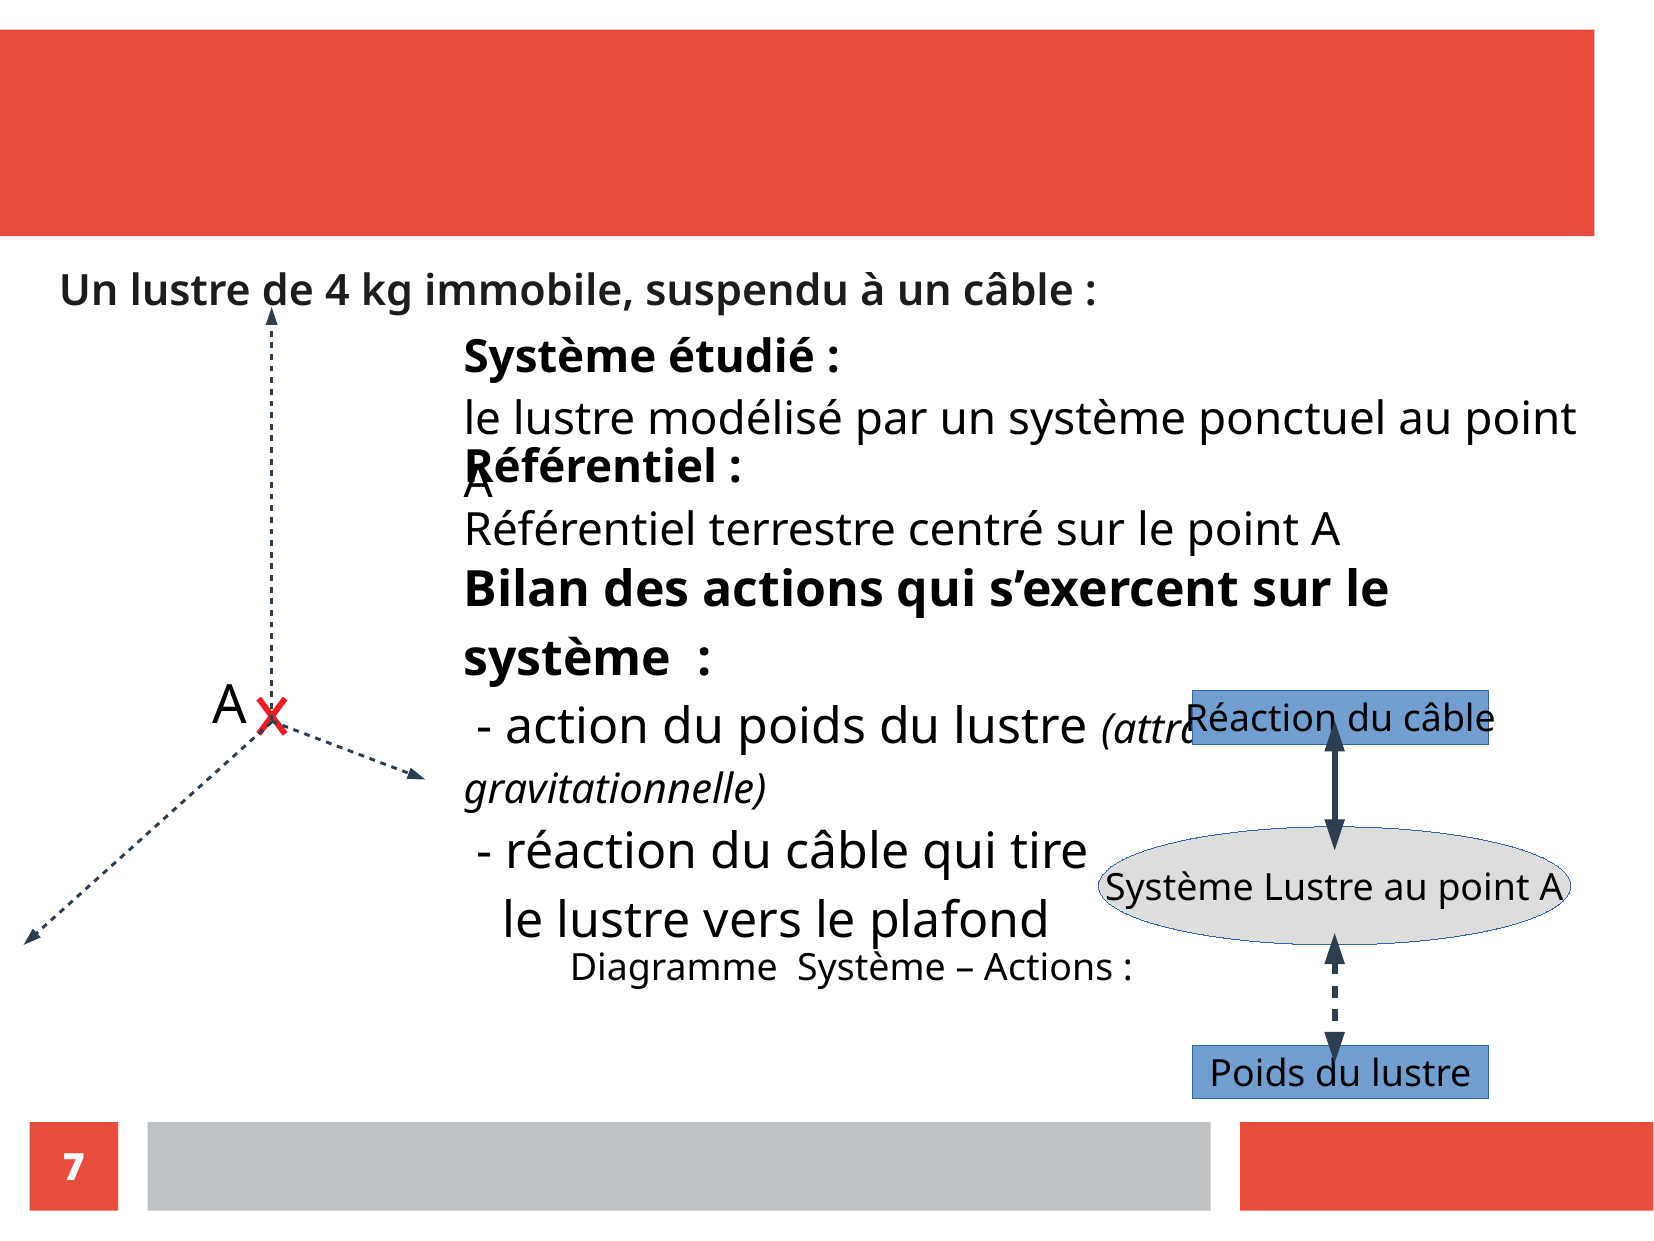

#
Un lustre de 4 kg immobile, suspendu à un câble :
Système étudié :
le lustre modélisé par un système ponctuel au point A
Référentiel :
Référentiel terrestre centré sur le point A
Bilan des actions qui s’exercent sur le système  :
 - action du poids du lustre (attraction gravitationnelle)
 - réaction du câble qui tire
 le lustre vers le plafond
A
Réaction du câble
Poids du lustre
Système Lustre au point A
Diagramme Système – Actions :
7